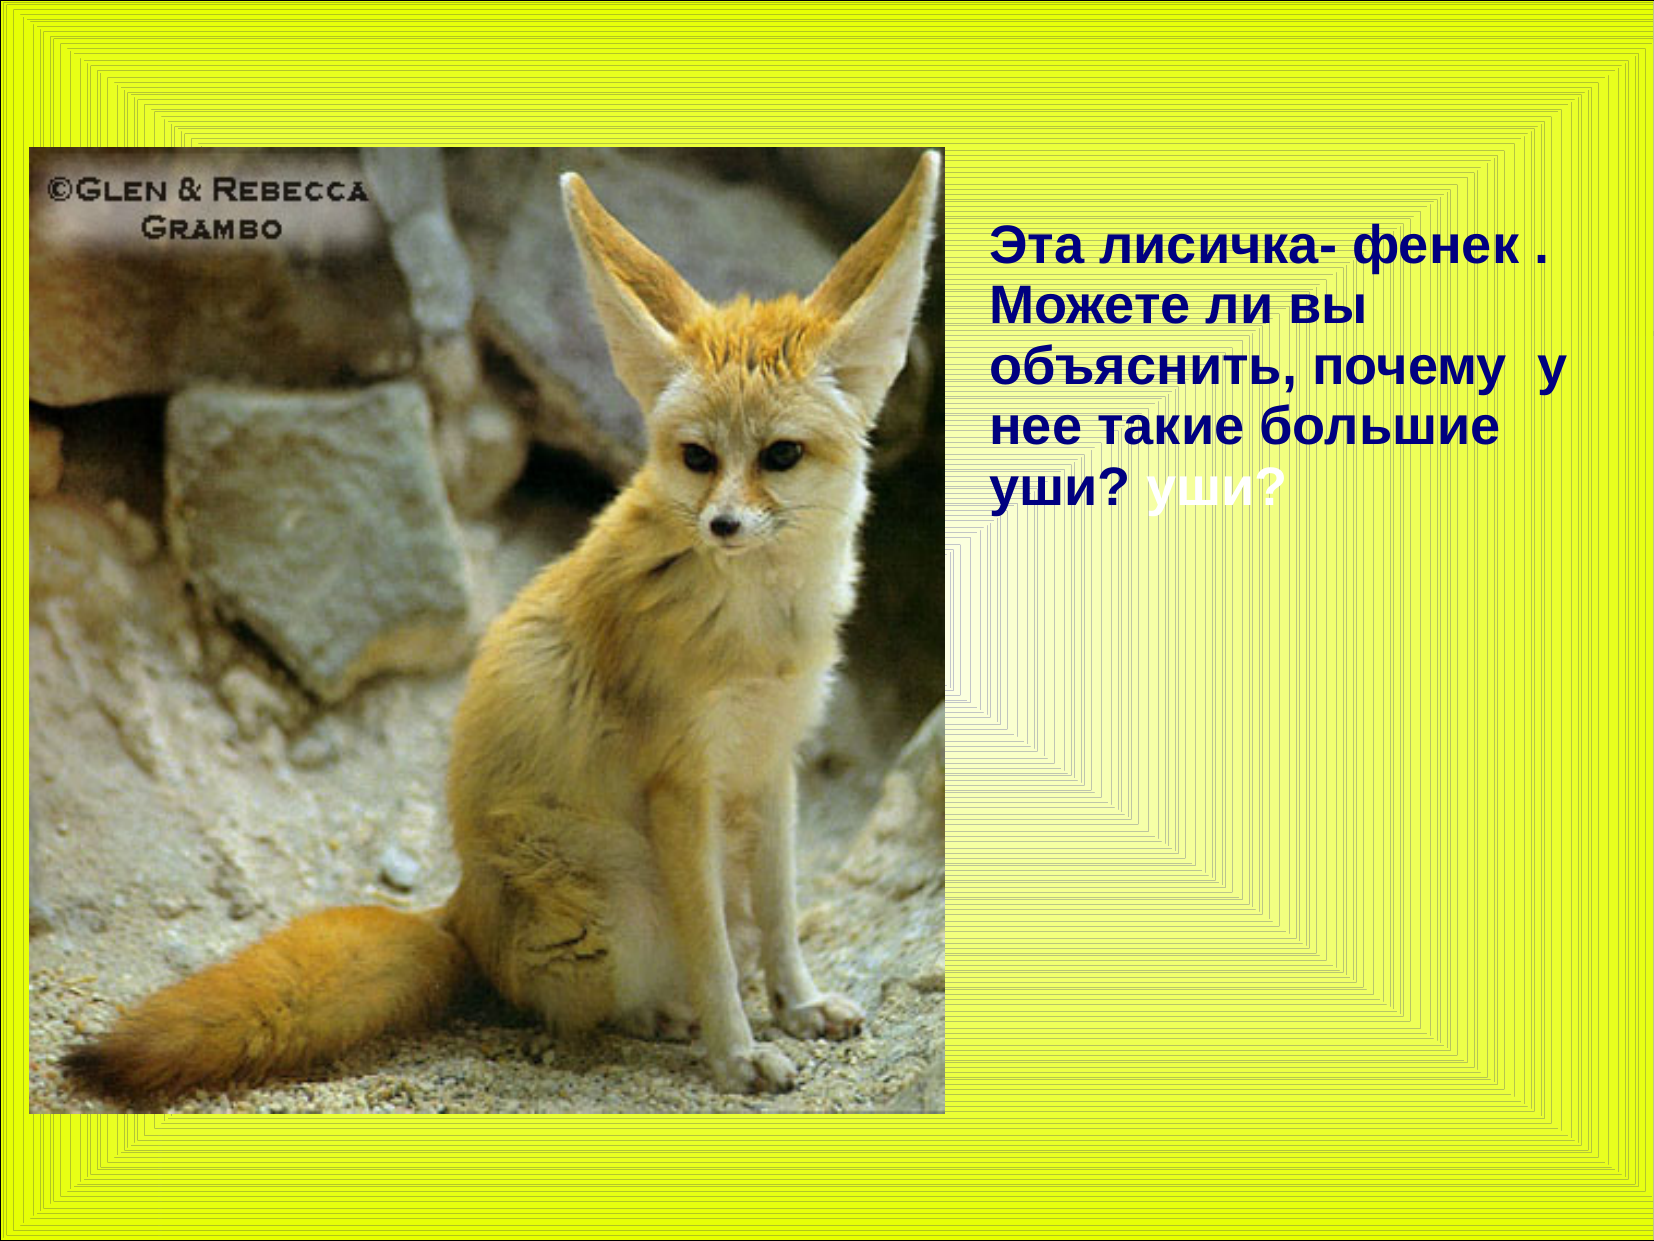

Эта лисичка- фенек . Можете ли вы объяснить, почему у нее такие большие уши? уши?